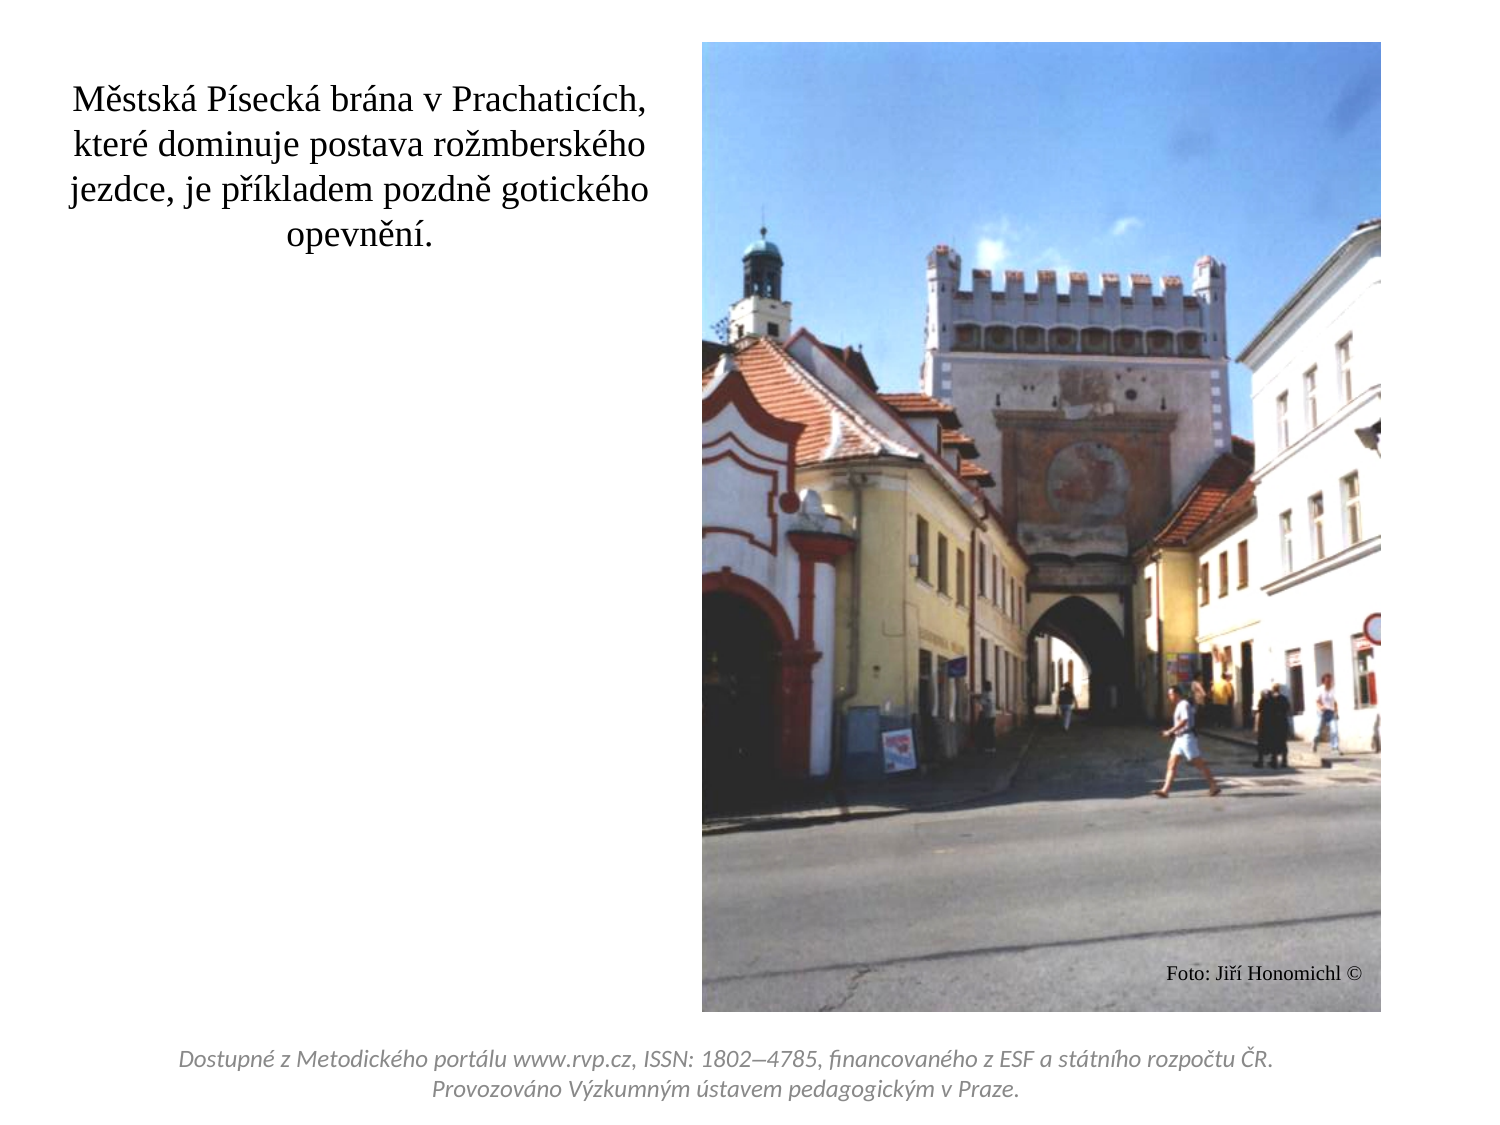

Městská Písecká brána v Prachaticích, které dominuje postava rožmberského jezdce, je příkladem pozdně gotického opevnění.
Foto: Jiří Honomichl ©
Dostupné z Metodického portálu www.rvp.cz, ISSN: 1802–4785, financovaného z ESF a státního rozpočtu ČR. Provozováno Výzkumným ústavem pedagogickým v Praze.